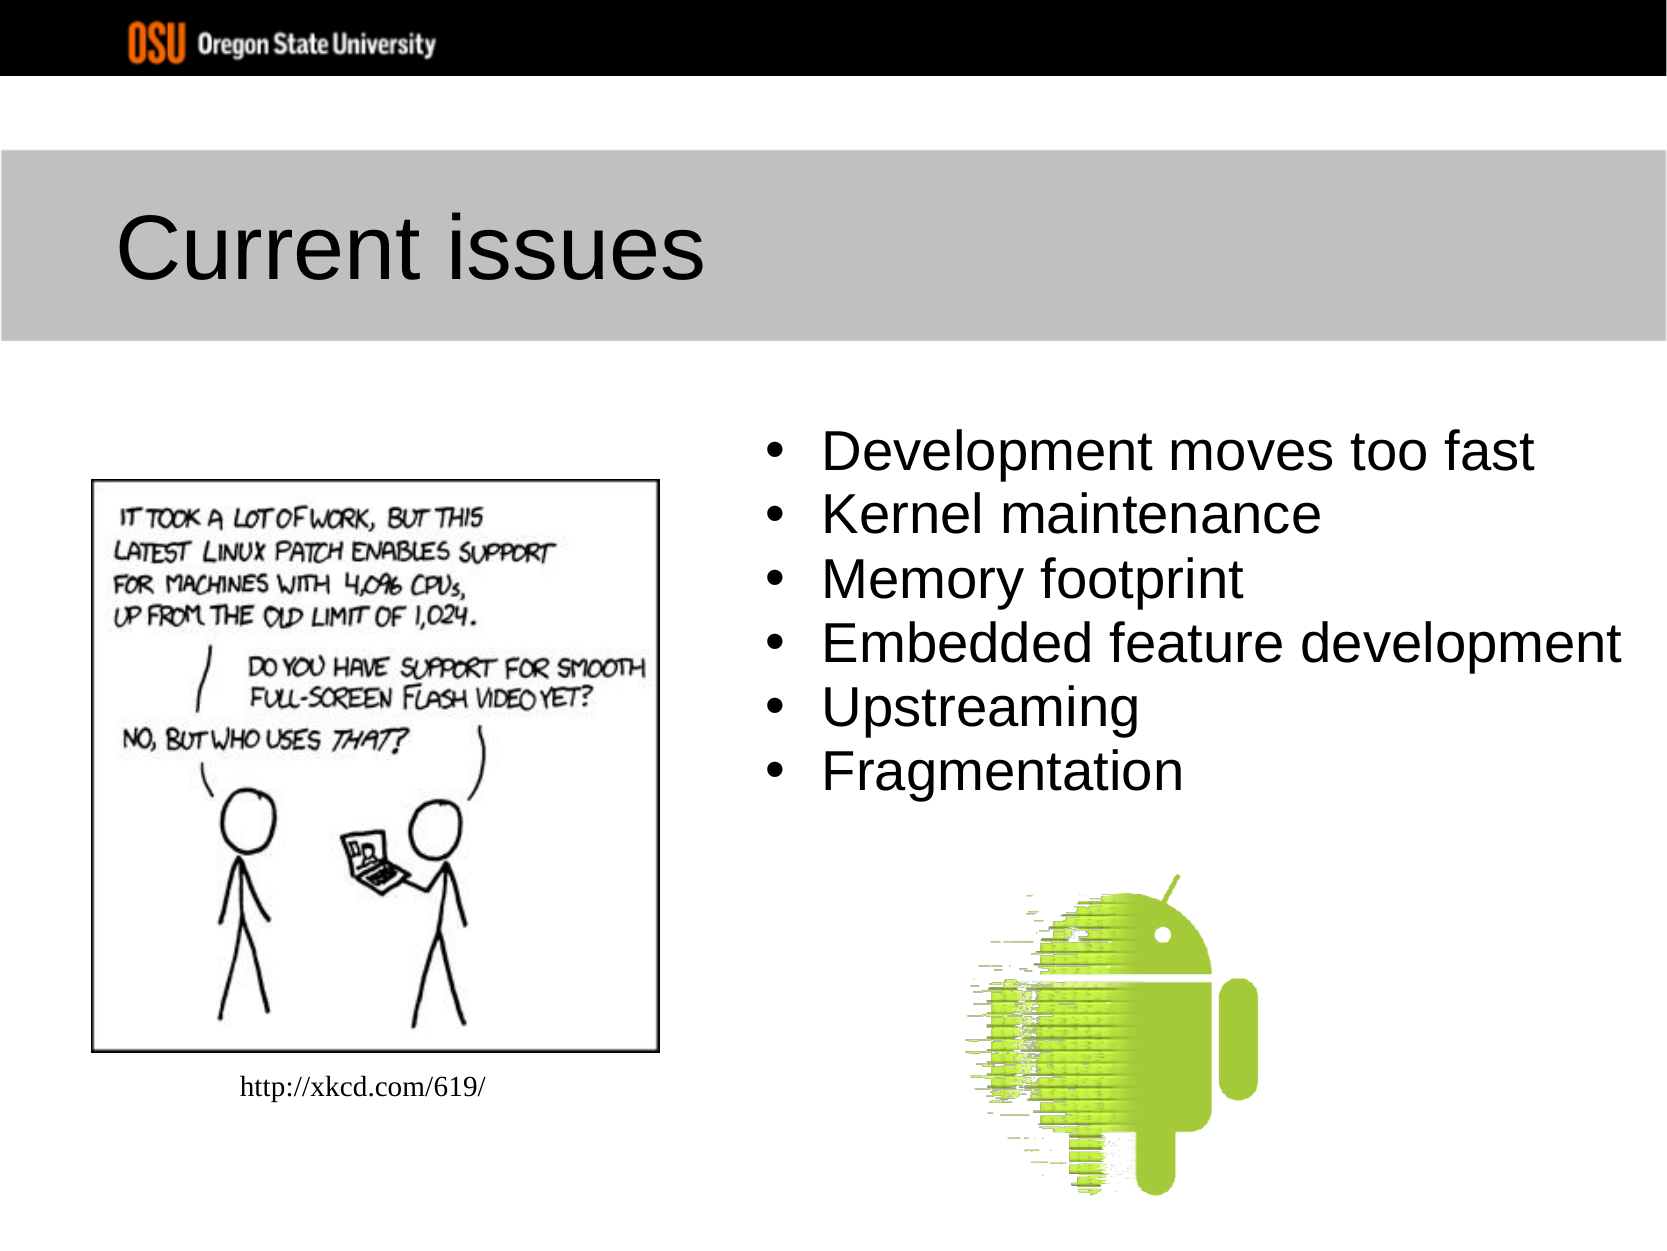

# Current issues
Development moves too fast
Kernel maintenance
Memory footprint
Embedded feature development
Upstreaming
Fragmentation
http://xkcd.com/619/